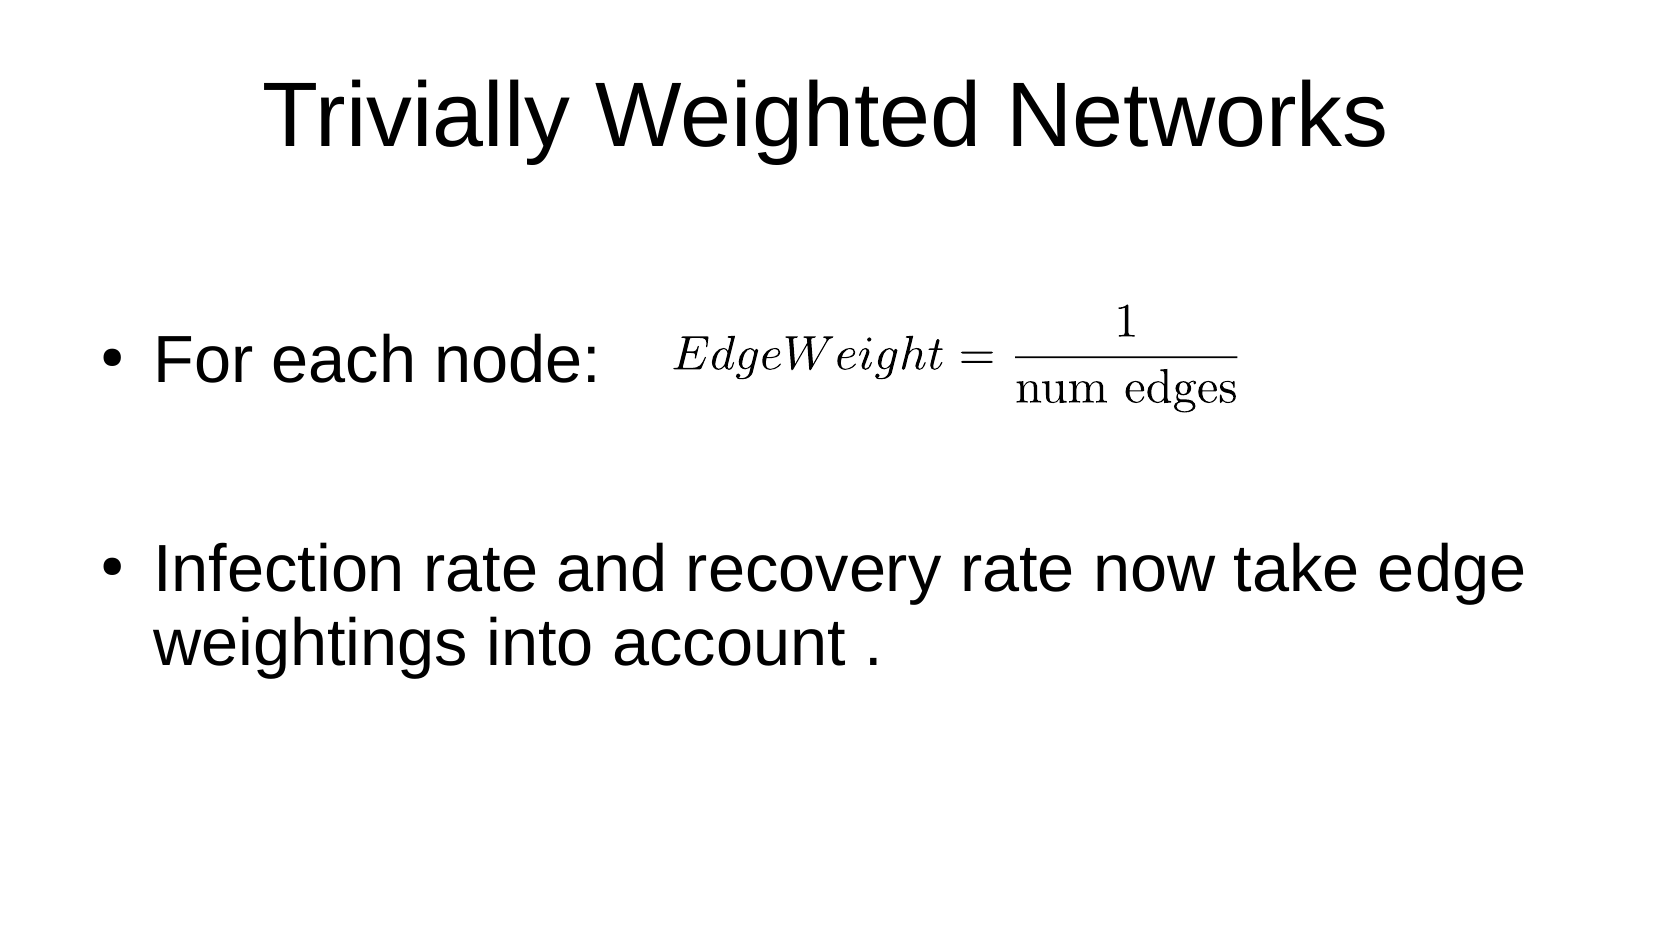

# Trivially Weighted Networks
For each node:
Infection rate and recovery rate now take edge weightings into account .